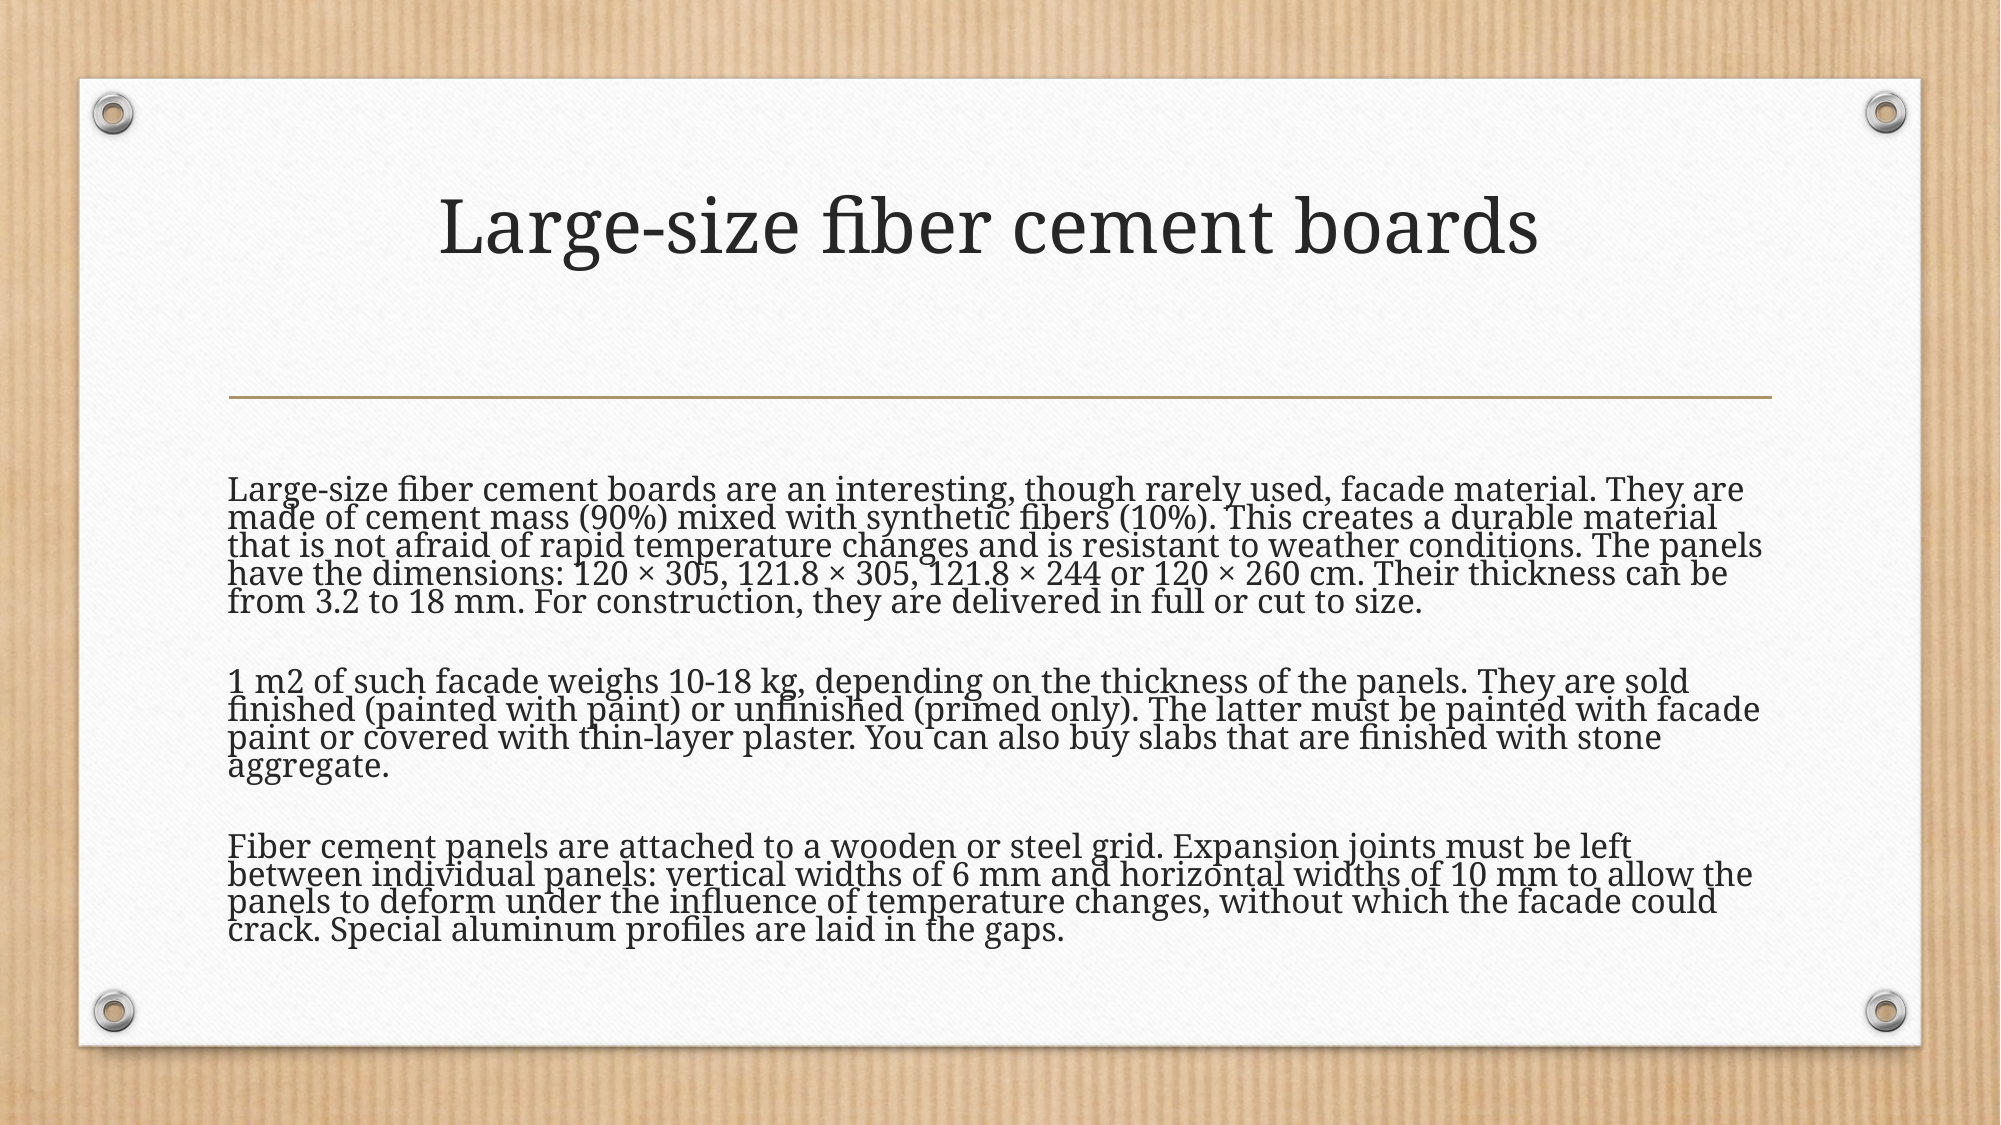

# Large-size fiber cement boards
Large-size fiber cement boards are an interesting, though rarely used, facade material. They are made of cement mass (90%) mixed with synthetic fibers (10%). This creates a durable material that is not afraid of rapid temperature changes and is resistant to weather conditions. The panels have the dimensions: 120 × 305, 121.8 × 305, 121.8 × 244 or 120 × 260 cm. Their thickness can be from 3.2 to 18 mm. For construction, they are delivered in full or cut to size.
1 m2 of such facade weighs 10-18 kg, depending on the thickness of the panels. They are sold finished (painted with paint) or unfinished (primed only). The latter must be painted with facade paint or covered with thin-layer plaster. You can also buy slabs that are finished with stone aggregate.
Fiber cement panels are attached to a wooden or steel grid. Expansion joints must be left between individual panels: vertical widths of 6 mm and horizontal widths of 10 mm to allow the panels to deform under the influence of temperature changes, without which the facade could crack. Special aluminum profiles are laid in the gaps.